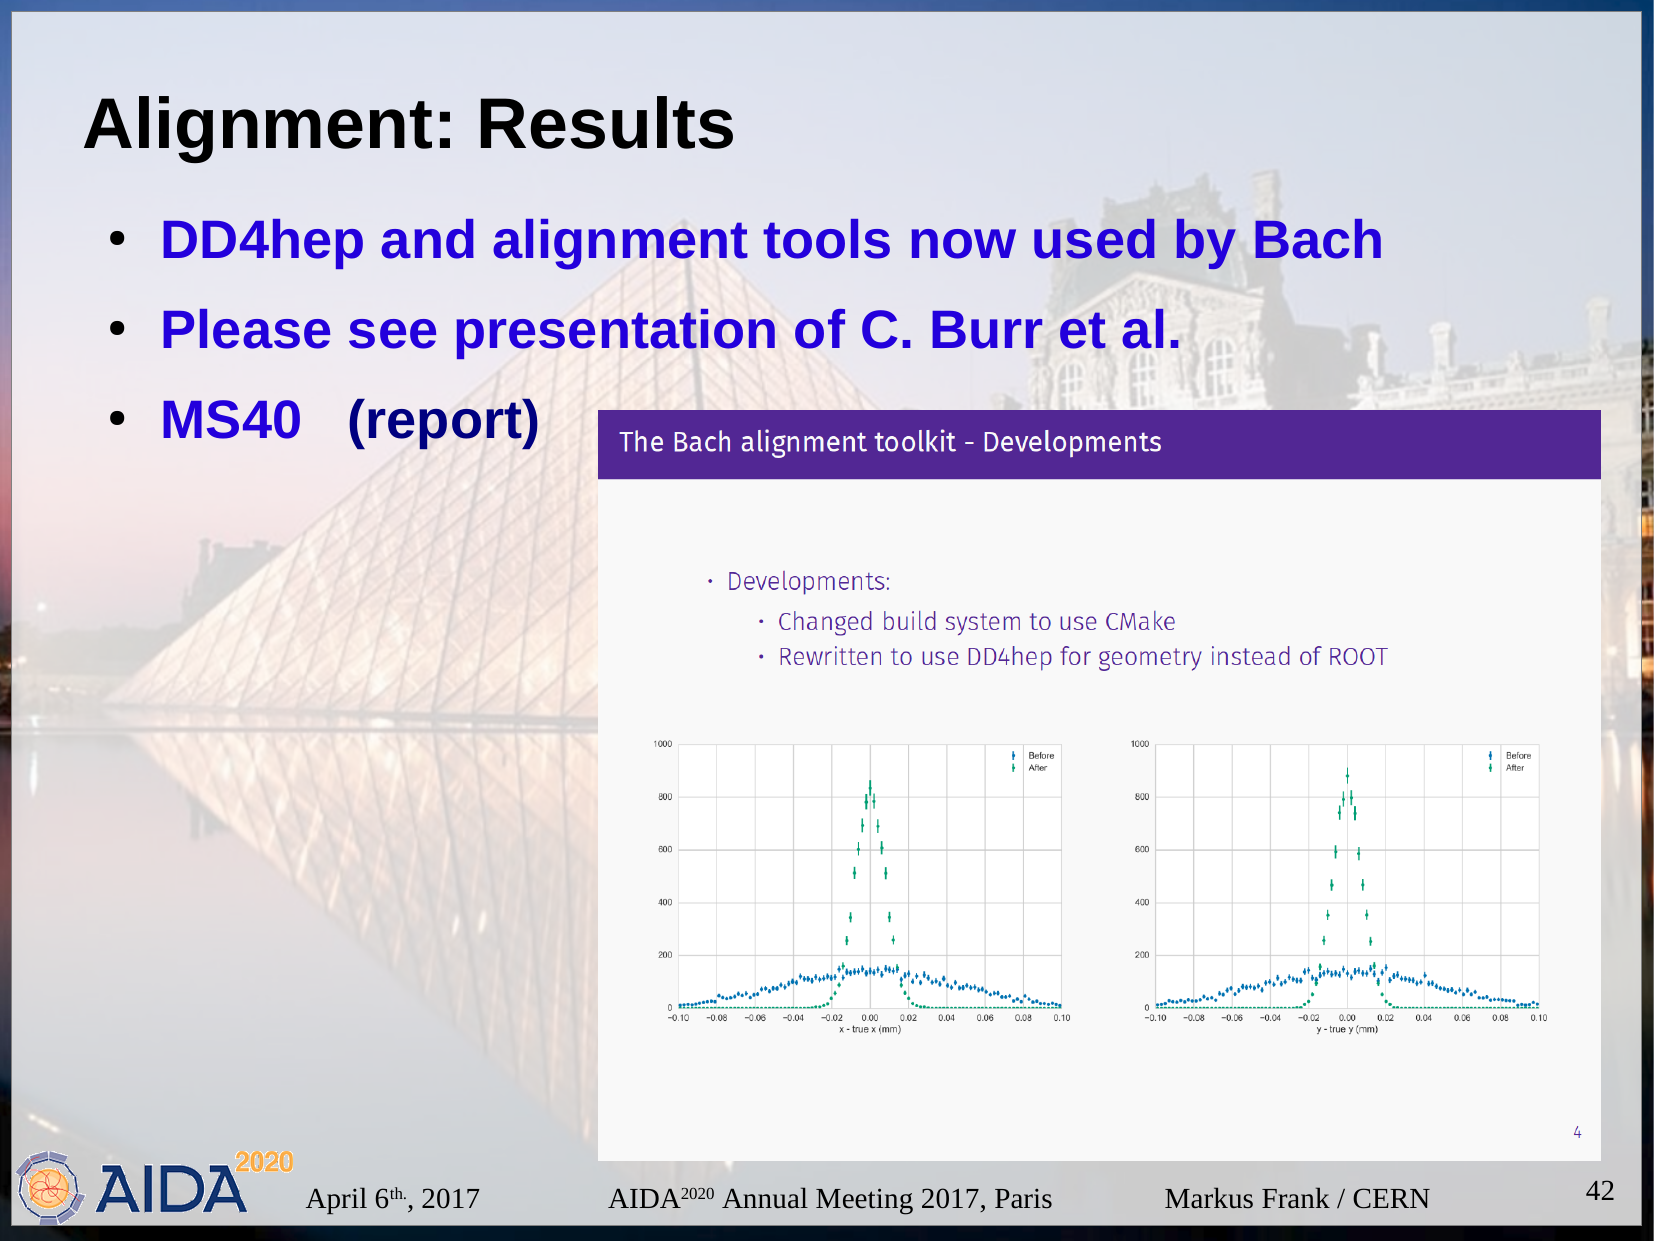

# Alignment: Results
DD4hep and alignment tools now used by Bach
Please see presentation of C. Burr et al.
MS40 (report)
42
February, 4th. 2014
CLIC Workshop at CERN, Markus Frank / CERN